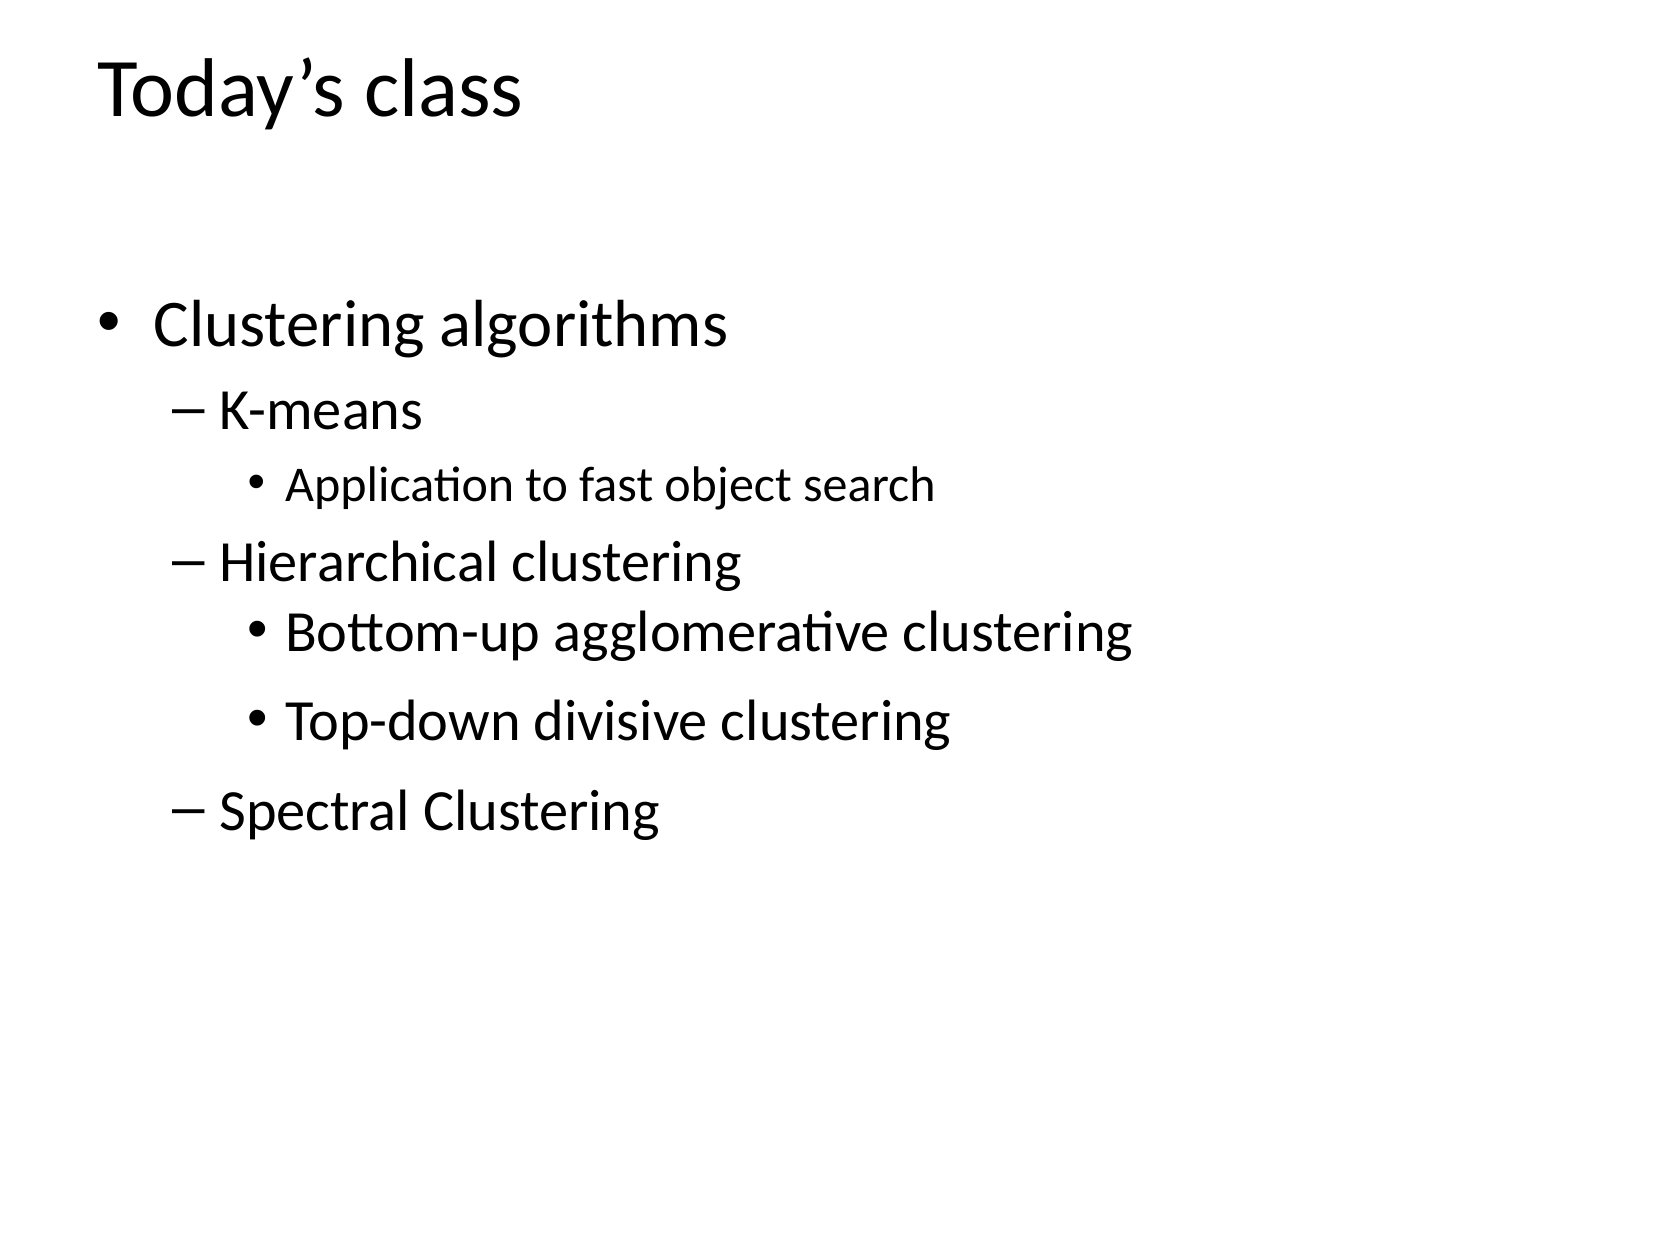

# Today’s class
Clustering algorithms
K-means
Application to fast object search
Hierarchical clustering
Bottom-up agglomerative clustering
Top-down divisive clustering
Spectral Clustering